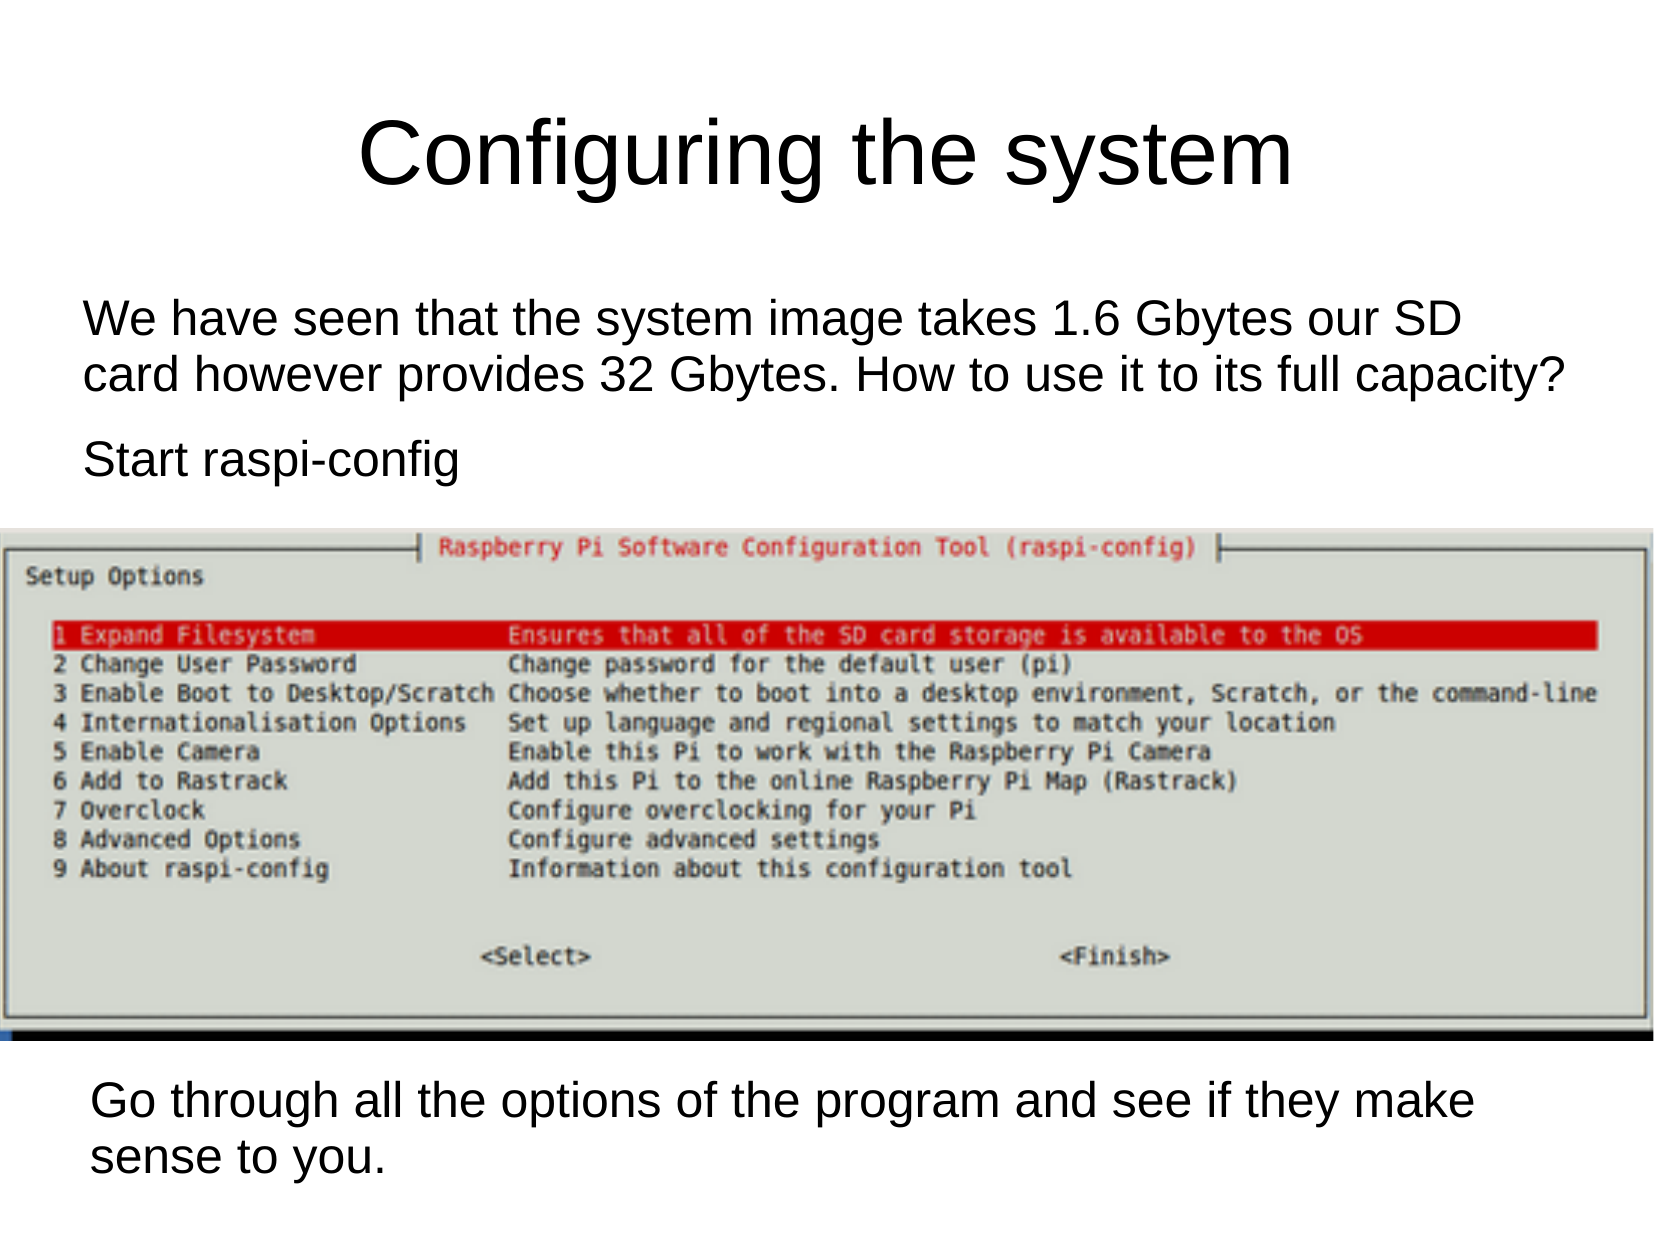

# Configuring the system
We have seen that the system image takes 1.6 Gbytes our SD card however provides 32 Gbytes. How to use it to its full capacity?
Start raspi-config
Go through all the options of the program and see if they make sense to you.